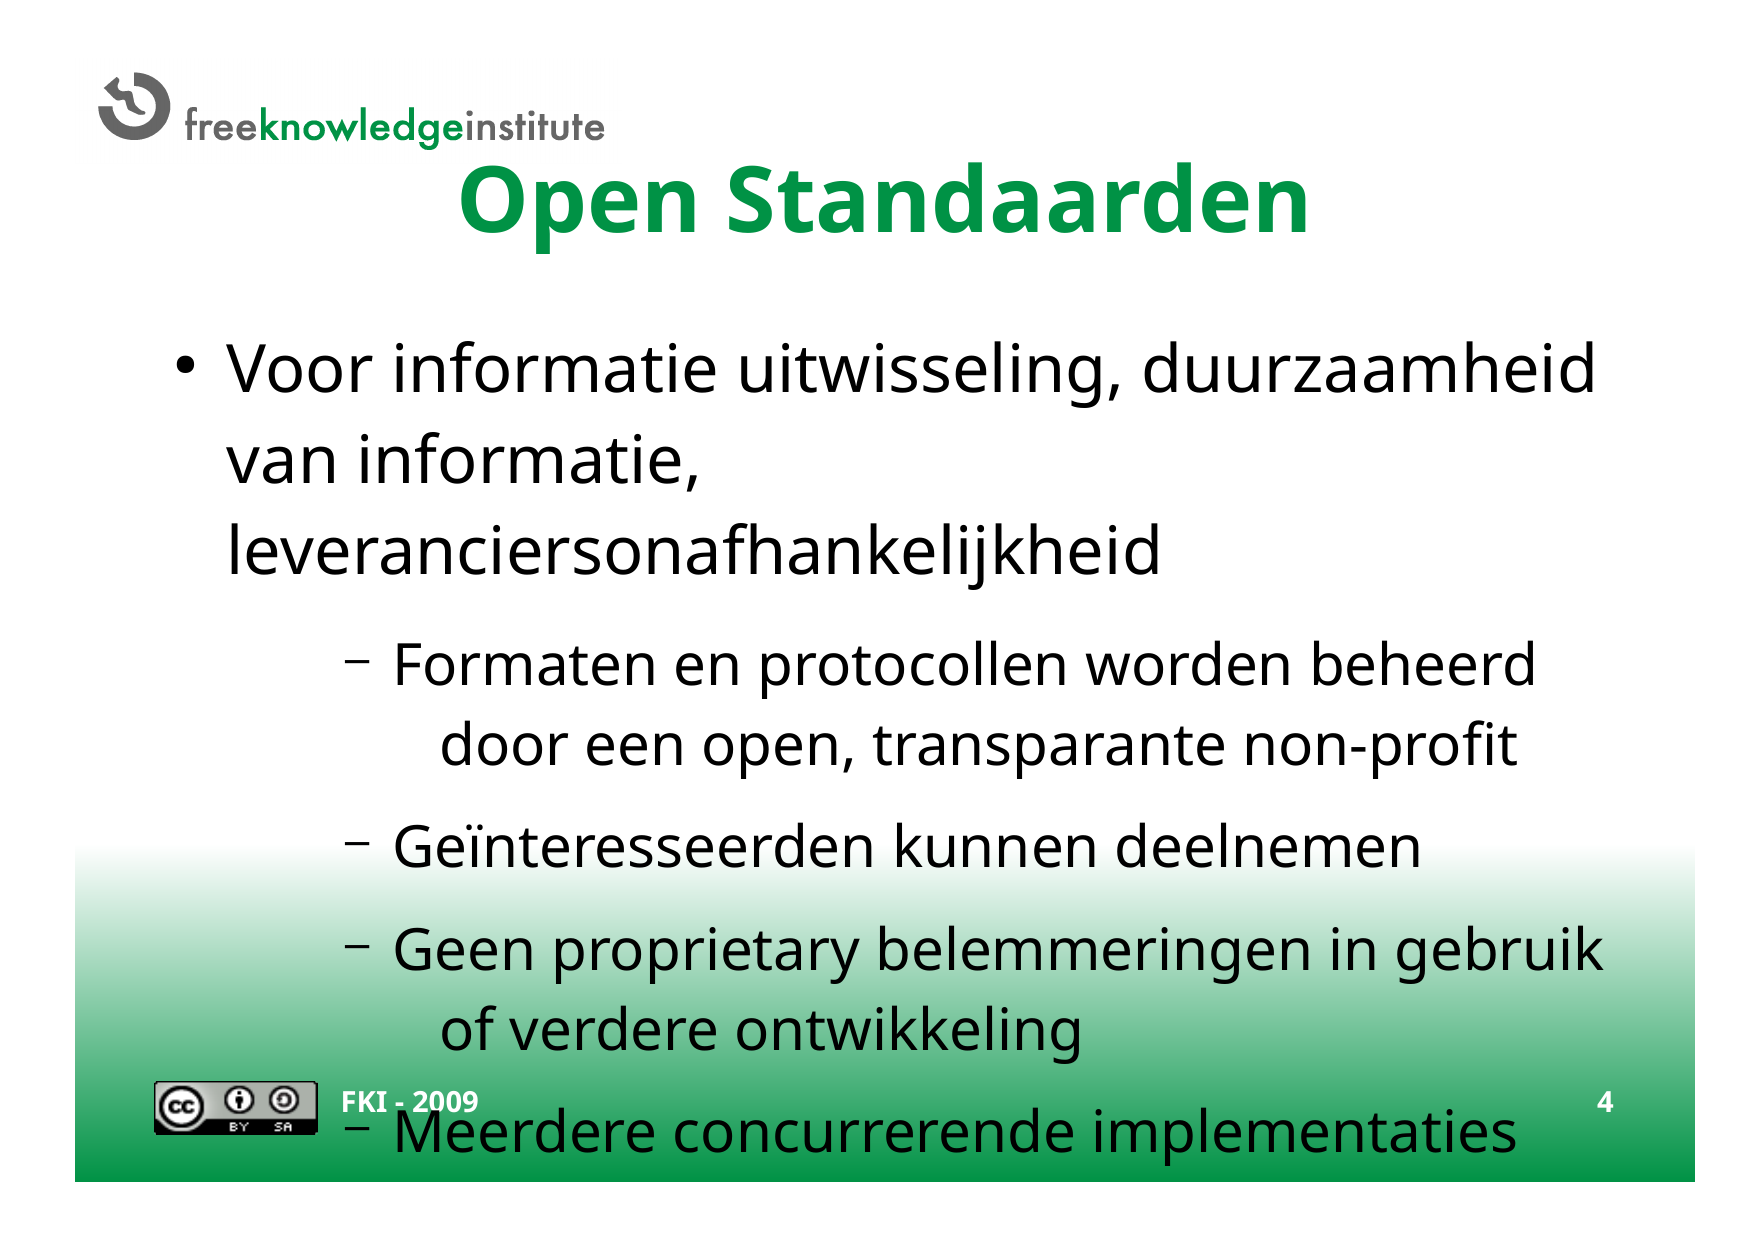

# Open Standaarden
Voor informatie uitwisseling, duurzaamheid van informatie, leveranciersonafhankelijkheid
Formaten en protocollen worden beheerd door een open, transparante non-profit
Geïnteresseerden kunnen deelnemen
Geen proprietary belemmeringen in gebruik of verdere ontwikkeling
Meerdere concurrerende implementaties
4